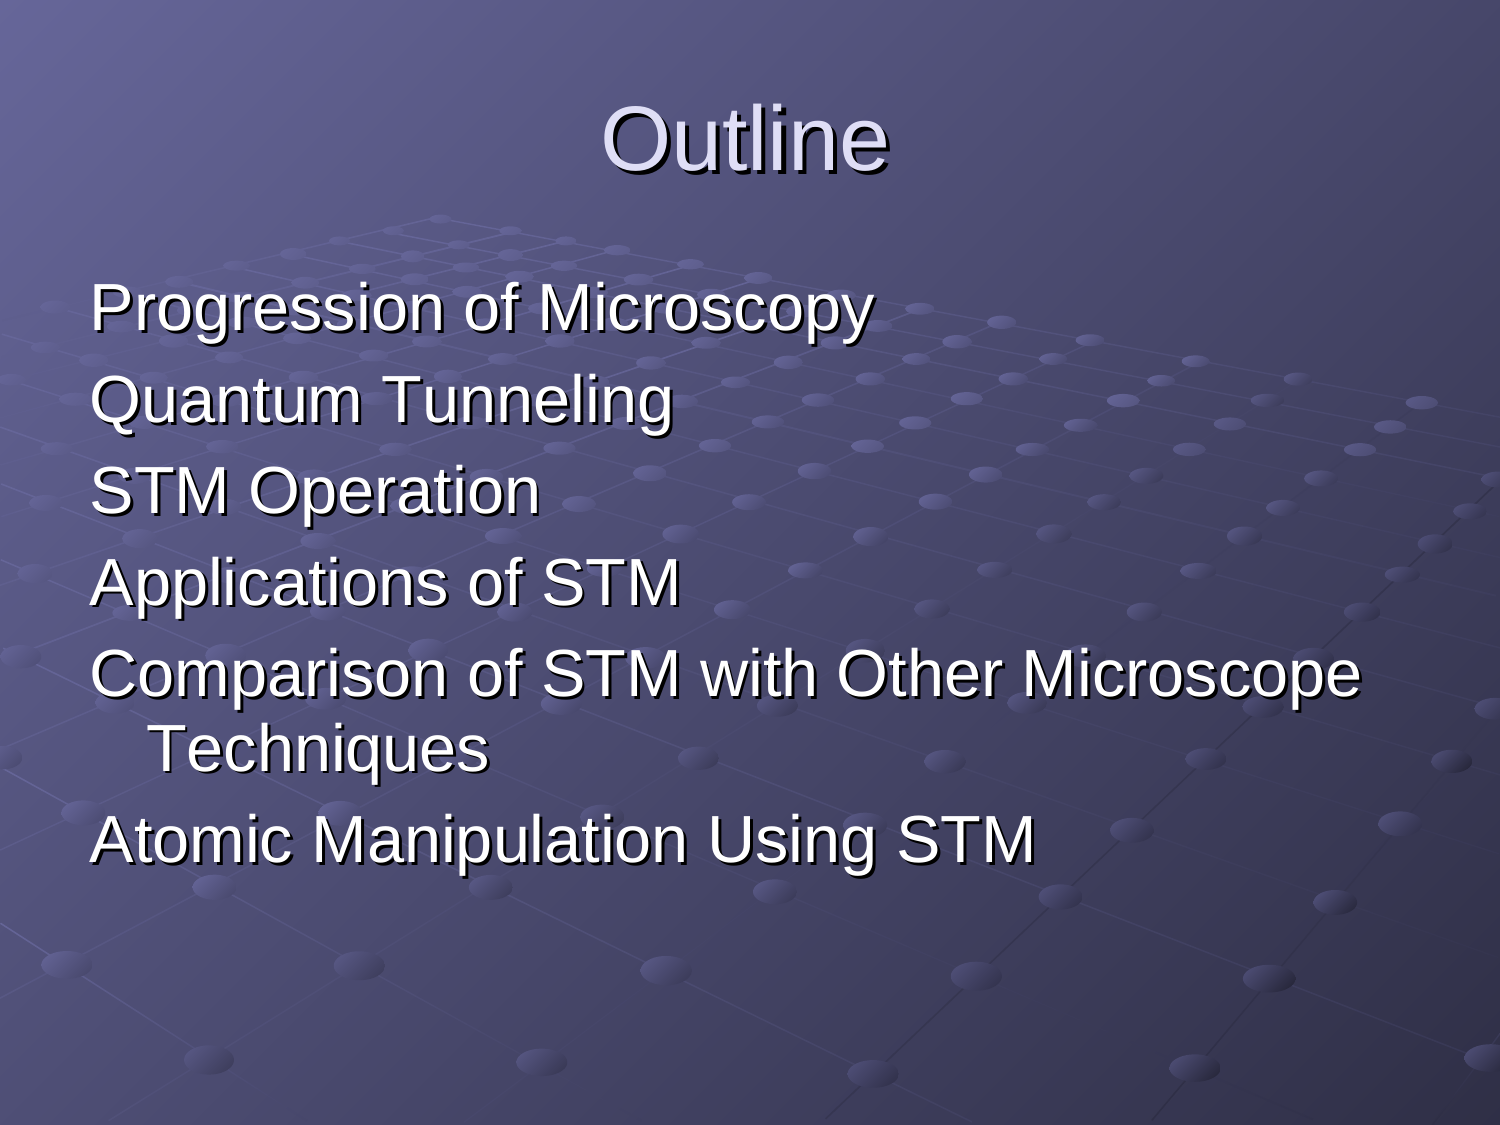

# Outline
Progression of Microscopy
Quantum Tunneling
STM Operation
Applications of STM
Comparison of STM with Other Microscope Techniques
Atomic Manipulation Using STM